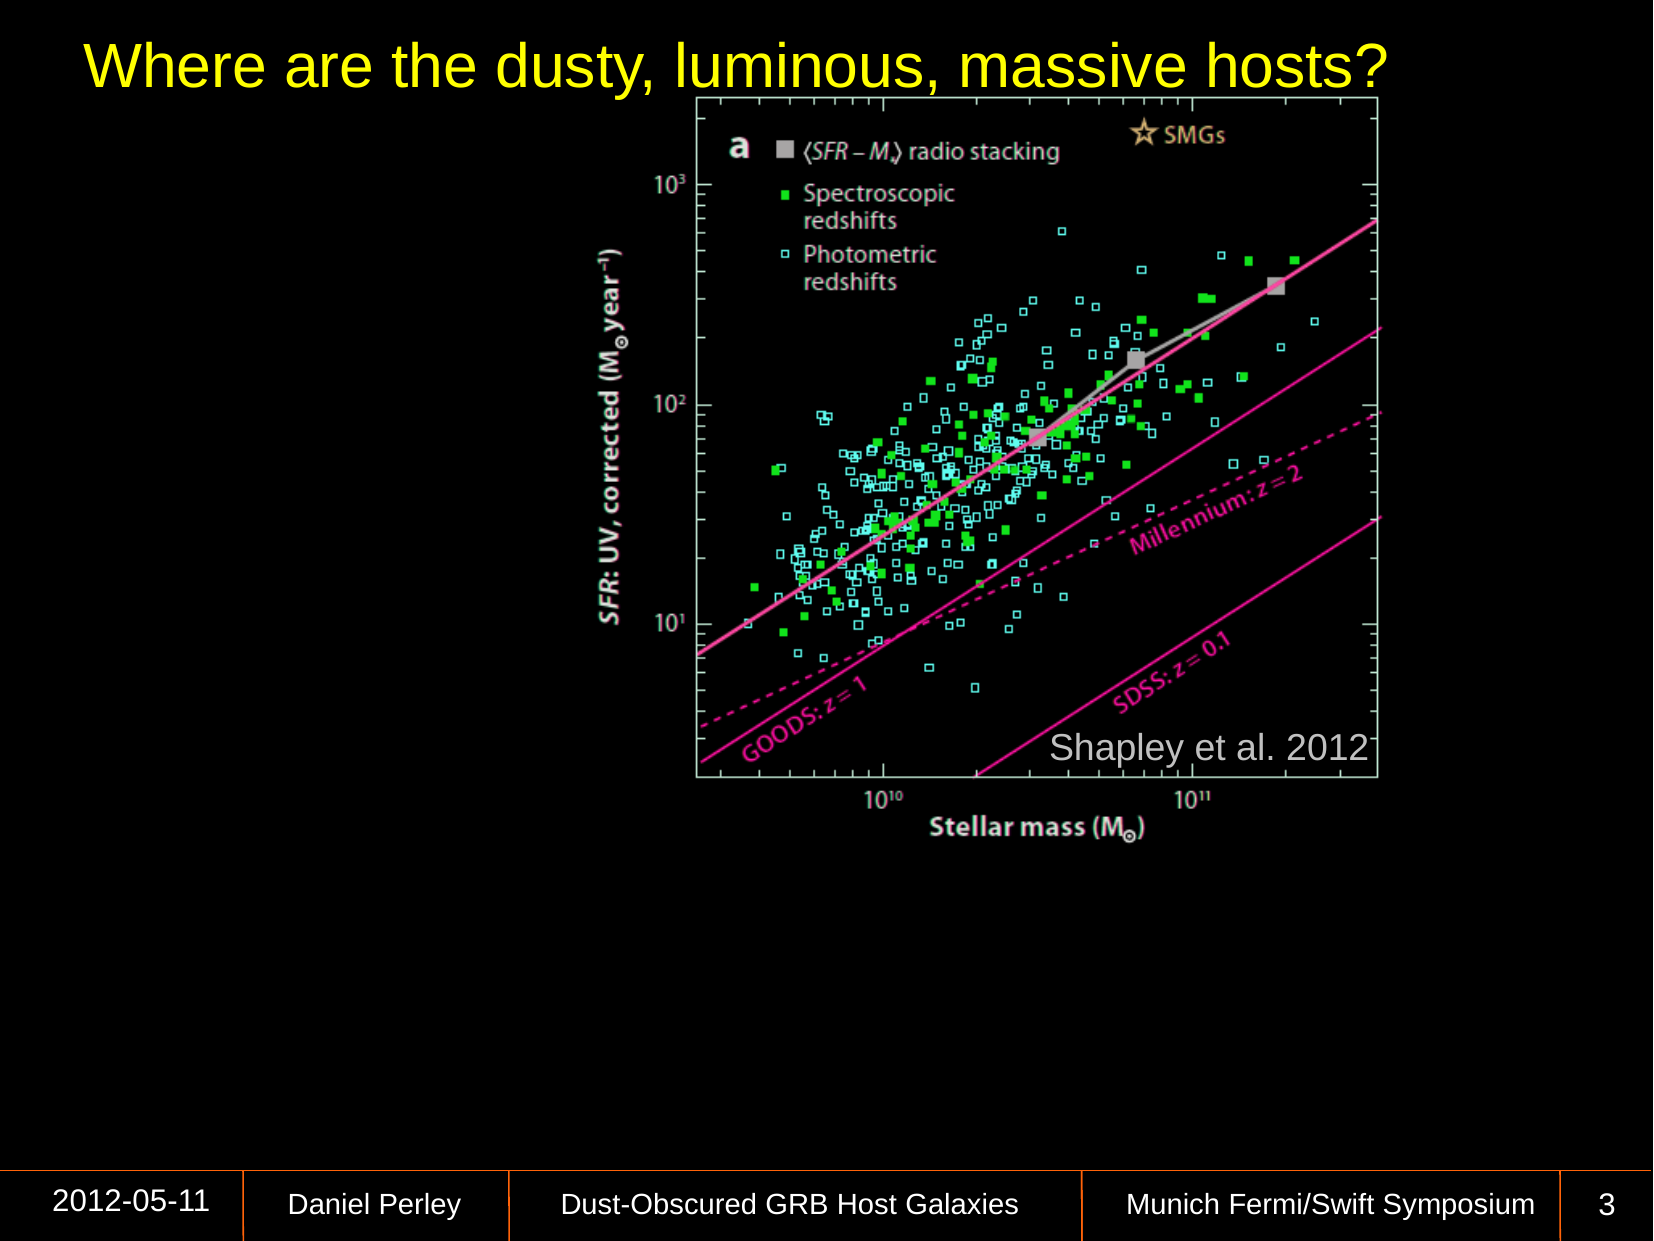

# Where are the dusty, luminous, massive hosts?
Shapley et al. 2012
2012-05-11
3